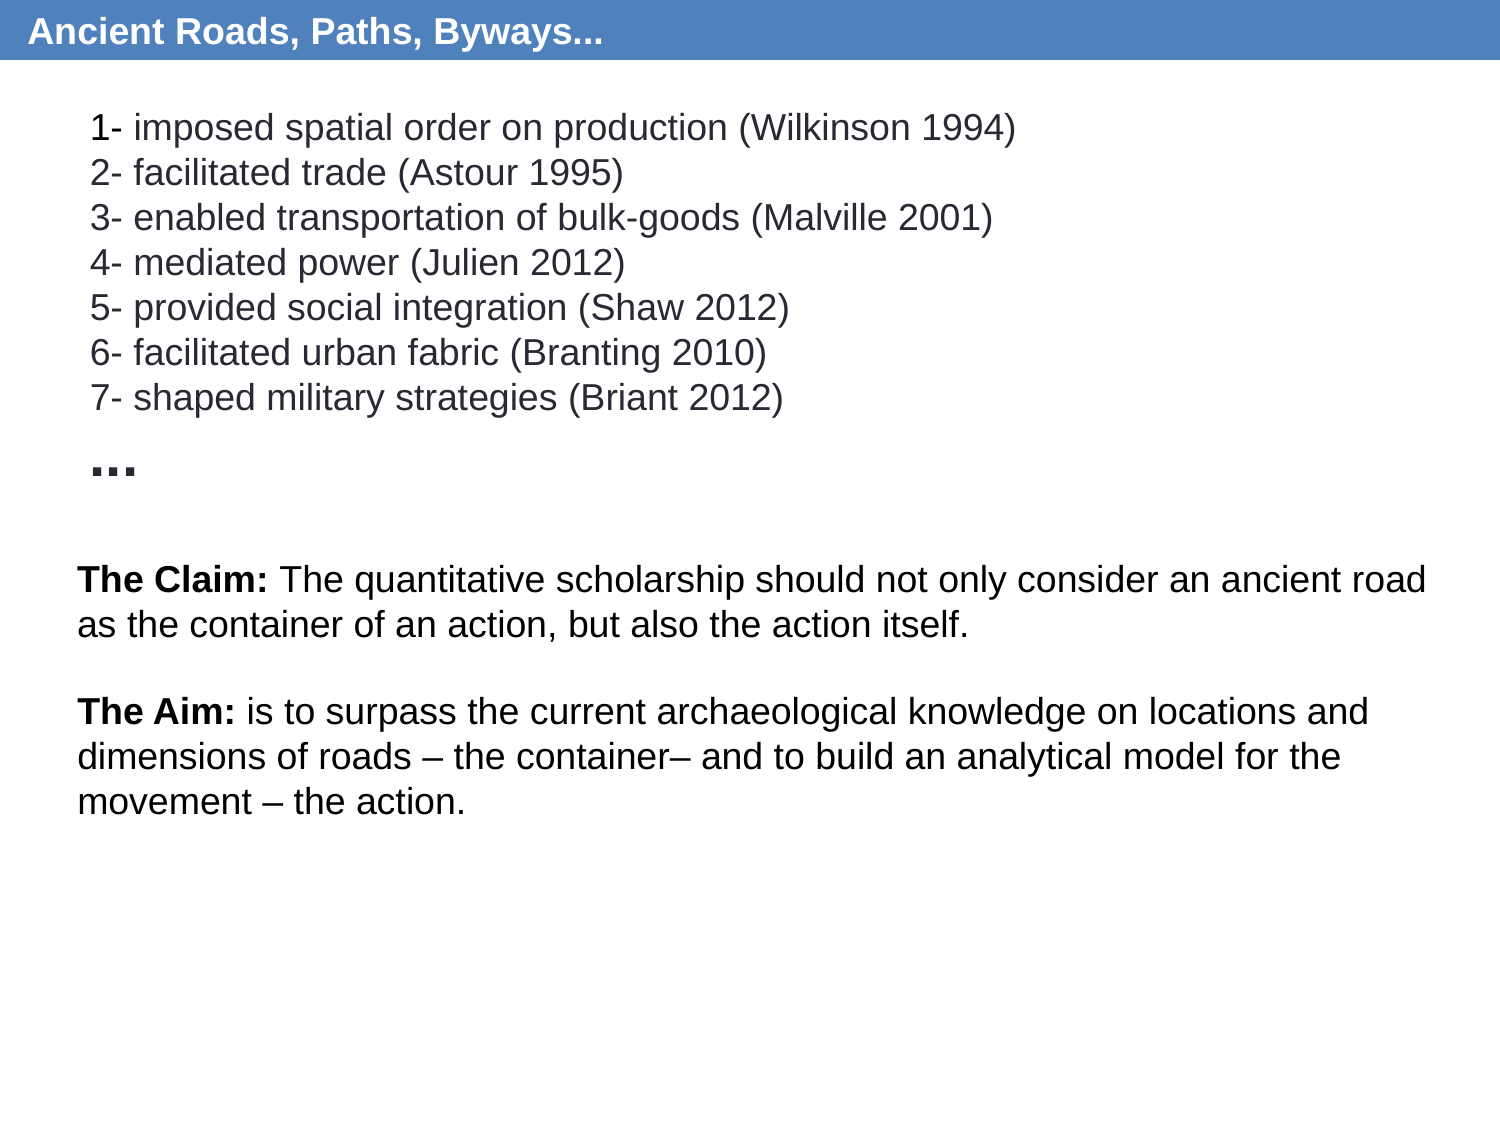

Ancient Roads, Paths, Byways...
1- imposed spatial order on production (Wilkinson 1994)
2- facilitated trade (Astour 1995)
3- enabled transportation of bulk-goods (Malville 2001)
4- mediated power (Julien 2012)
5- provided social integration (Shaw 2012)
6- facilitated urban fabric (Branting 2010)
7- shaped military strategies (Briant 2012)
...
The Claim: The quantitative scholarship should not only consider an ancient road as the container of an action, but also the action itself.
The Aim: is to surpass the current archaeological knowledge on locations and dimensions of roads – the container– and to build an analytical model for the movement – the action.